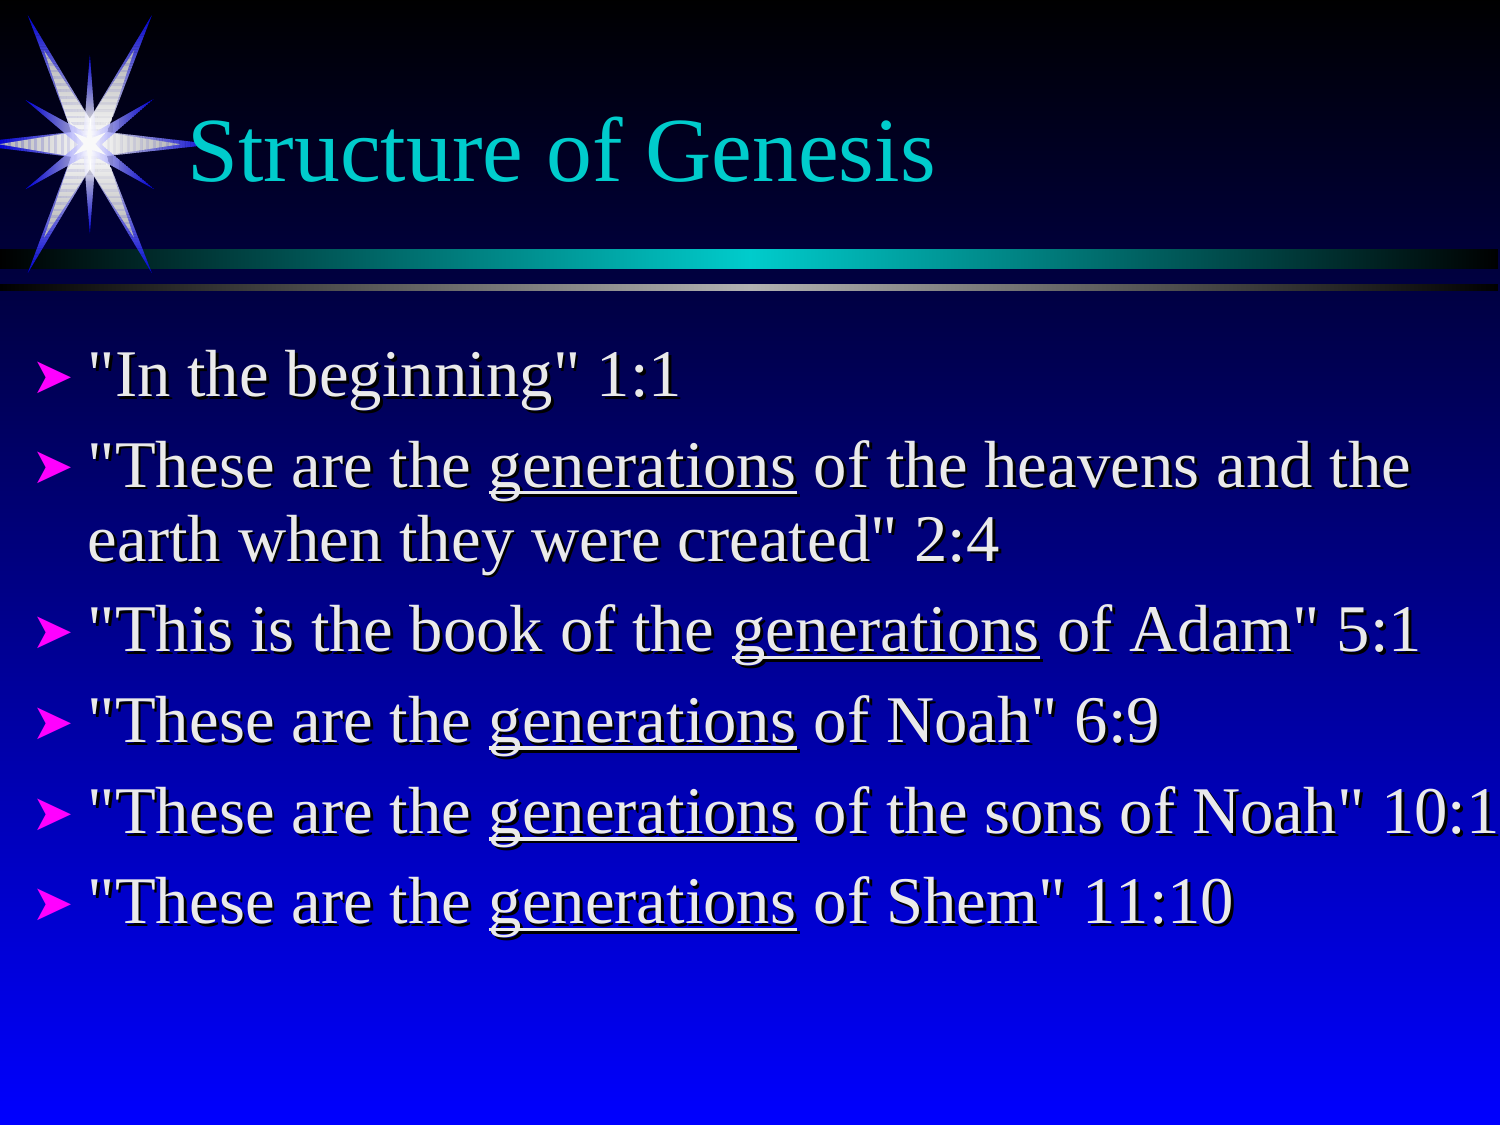

# Structure of Genesis
"In the beginning" 1:1
"These are the generations of the heavens and the earth when they were created" 2:4
"This is the book of the generations of Adam" 5:1
"These are the generations of Noah" 6:9
"These are the generations of the sons of Noah" 10:1
"These are the generations of Shem" 11:10